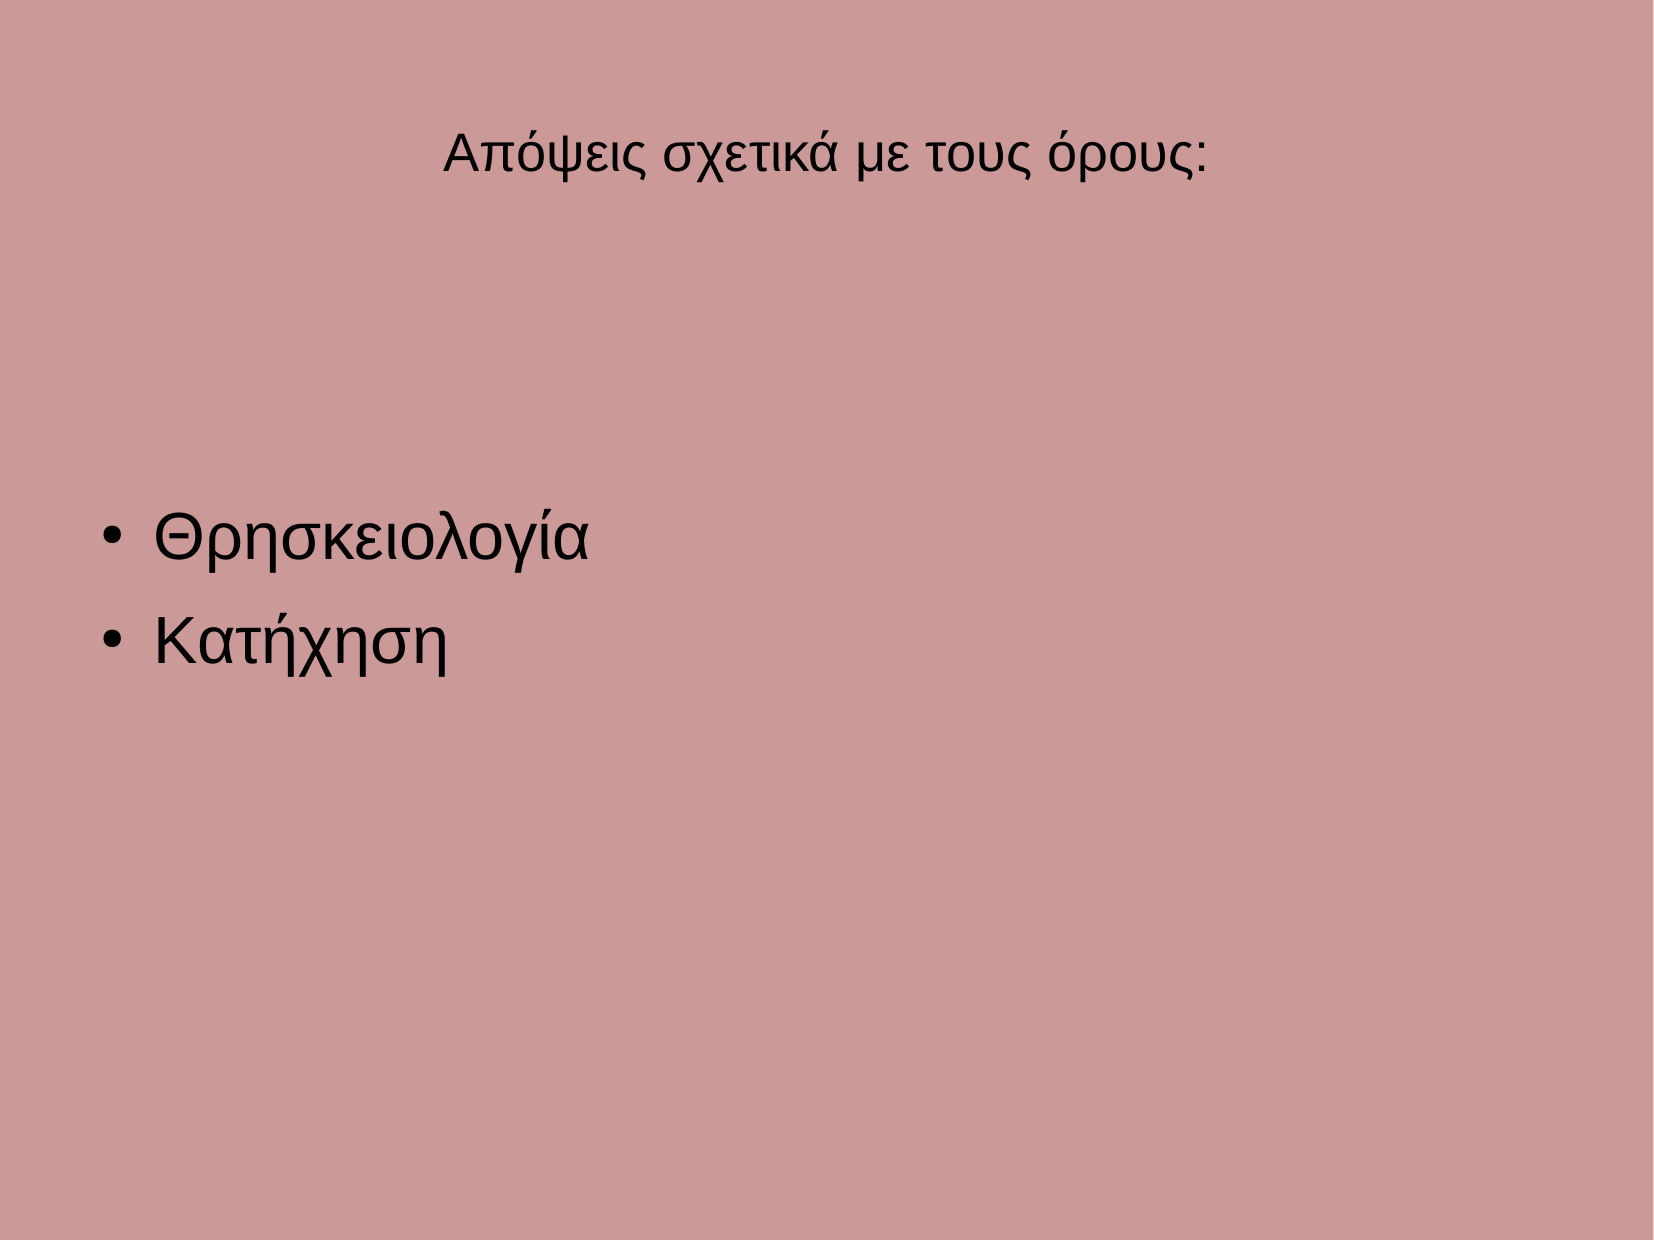

# Απόψεις σχετικά με τους όρους:
Θρησκειολογία
Κατήχηση